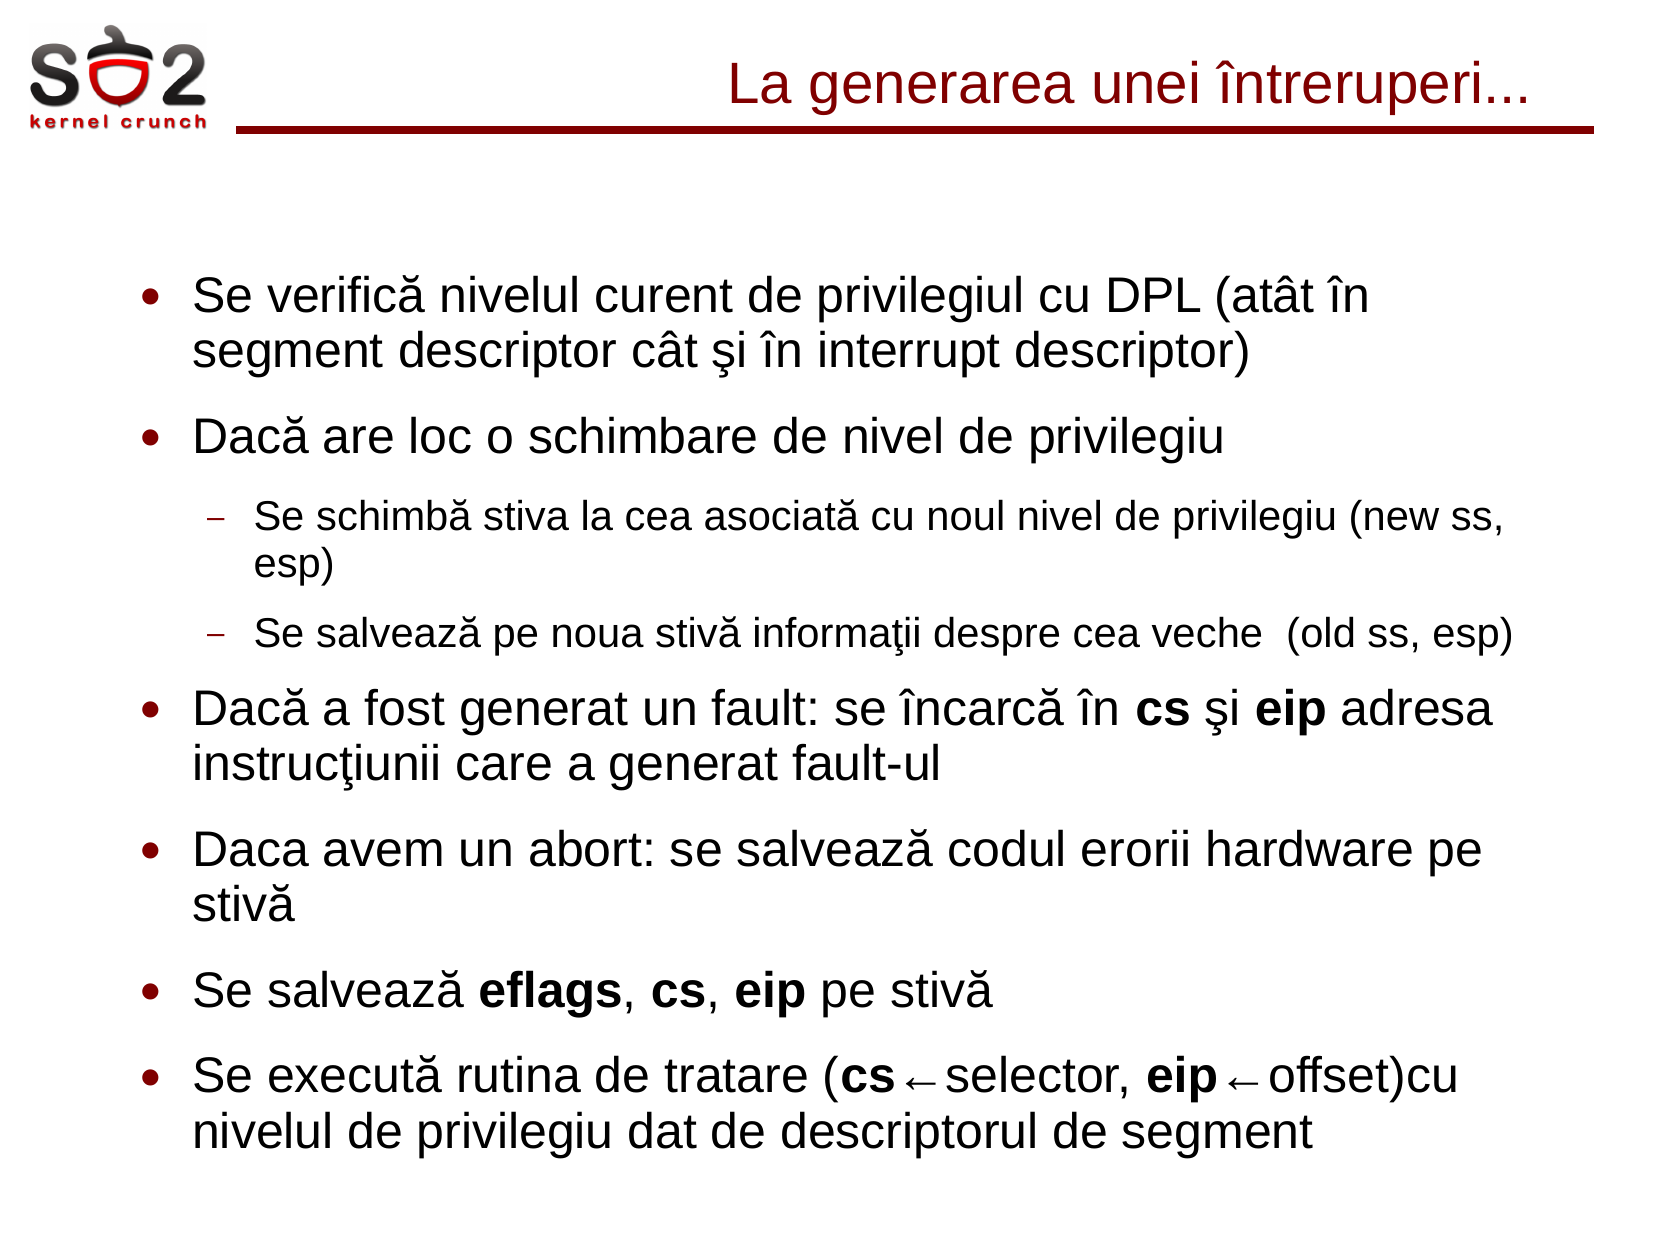

La generarea unei întreruperi...
# Se verifică nivelul curent de privilegiul cu DPL (atât în segment descriptor cât şi în interrupt descriptor)
Dacă are loc o schimbare de nivel de privilegiu
Se schimbă stiva la cea asociată cu noul nivel de privilegiu (new ss, esp)
Se salvează pe noua stivă informaţii despre cea veche (old ss, esp)
Dacă a fost generat un fault: se încarcă în cs şi eip adresa instrucţiunii care a generat fault-ul
Daca avem un abort: se salvează codul erorii hardware pe stivă
Se salvează eflags, cs, eip pe stivă
Se execută rutina de tratare (cs←selector, eip←offset)cu nivelul de privilegiu dat de descriptorul de segment